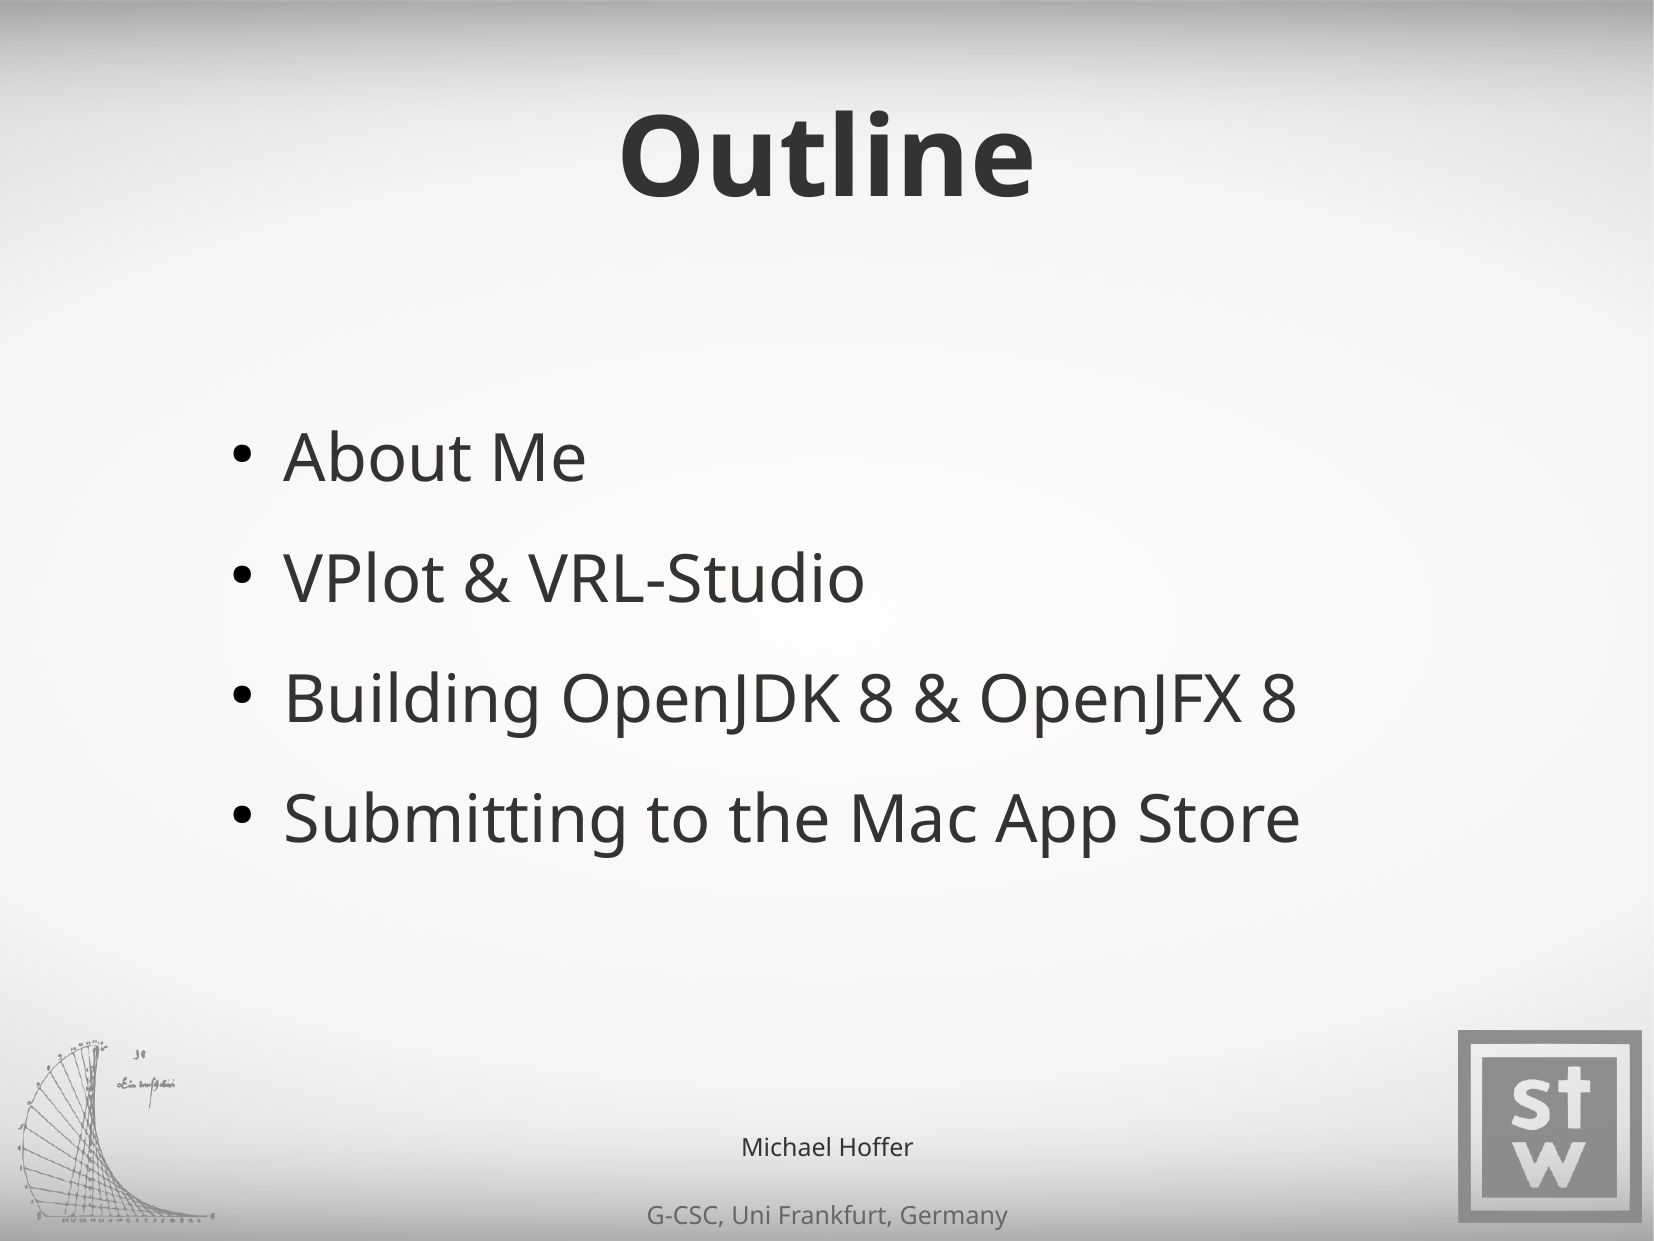

# Outline
About Me
VPlot & VRL-Studio
Building OpenJDK 8 & OpenJFX 8
Submitting to the Mac App Store